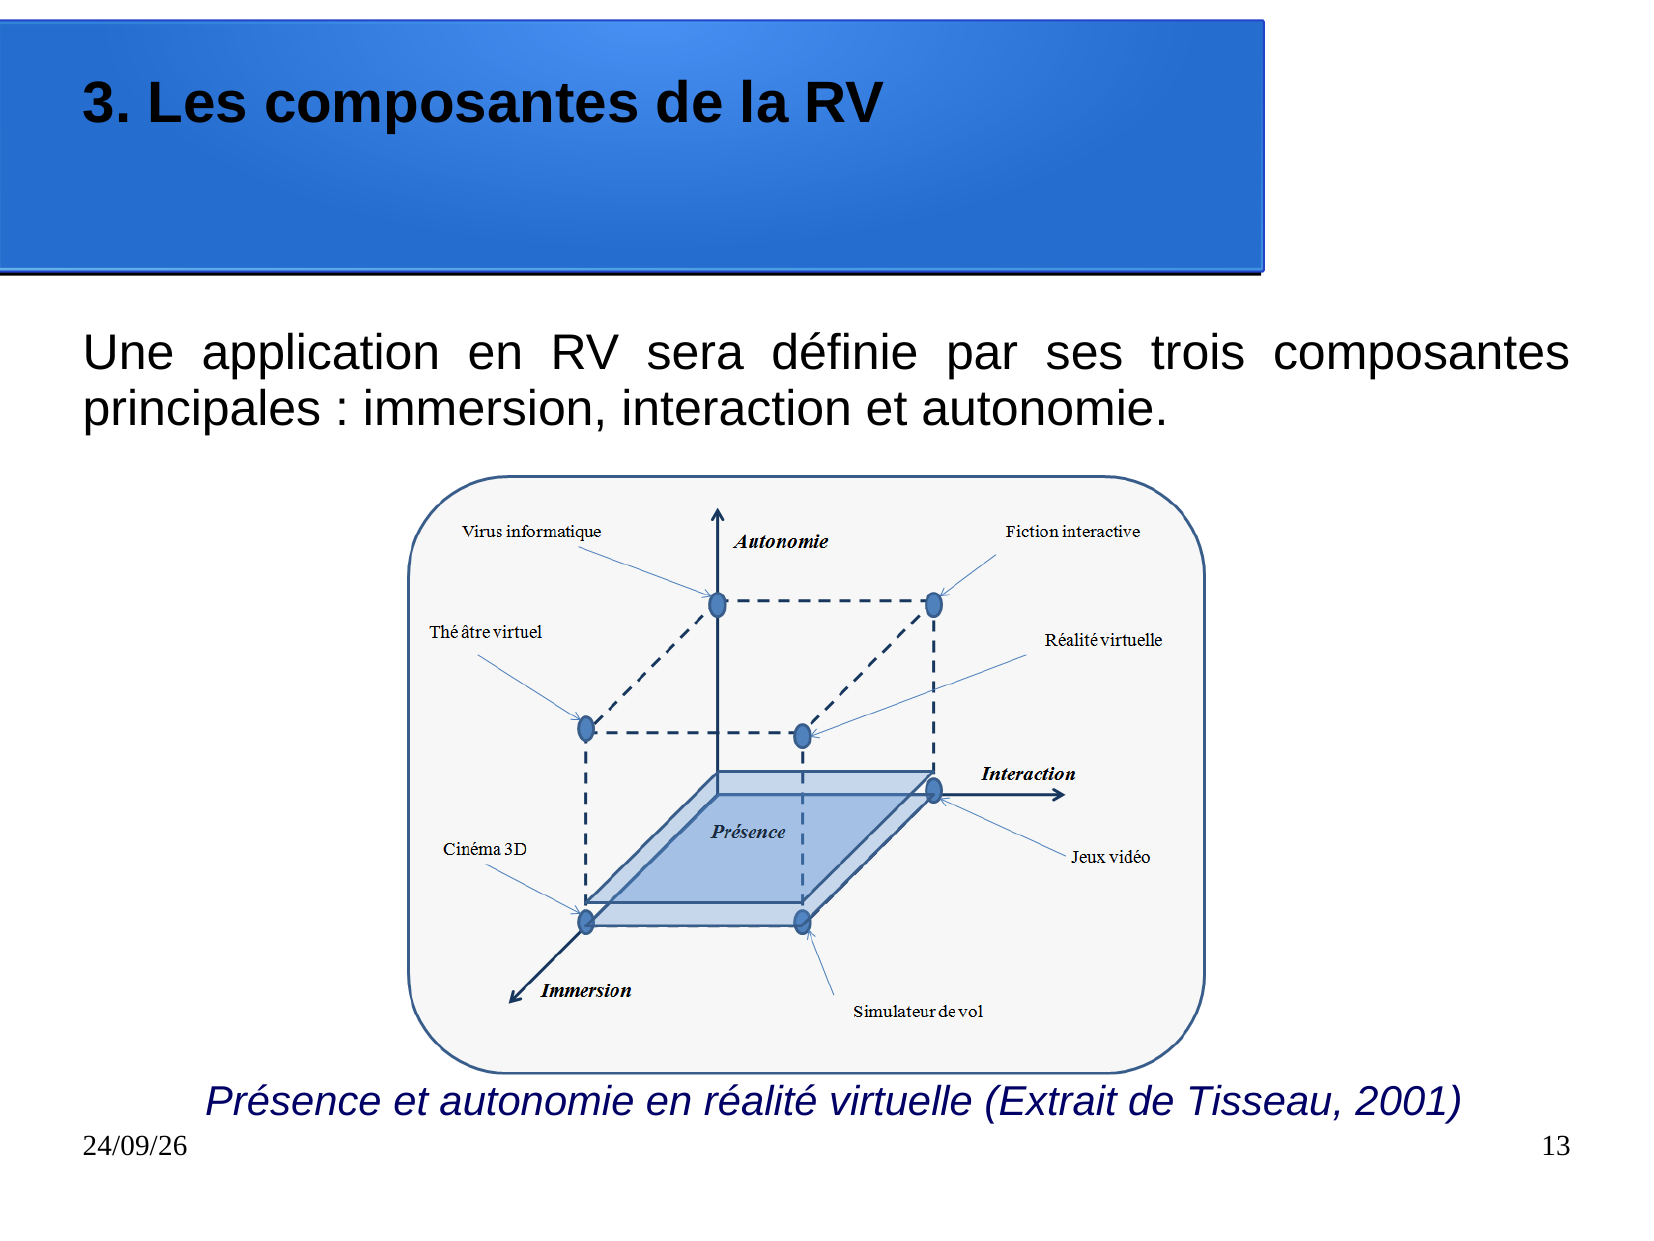

# 3. Les composantes de la RV
Une application en RV sera définie par ses trois composantes principales : immersion, interaction et autonomie.
Présence et autonomie en réalité virtuelle (Extrait de Tisseau, 2001)
13